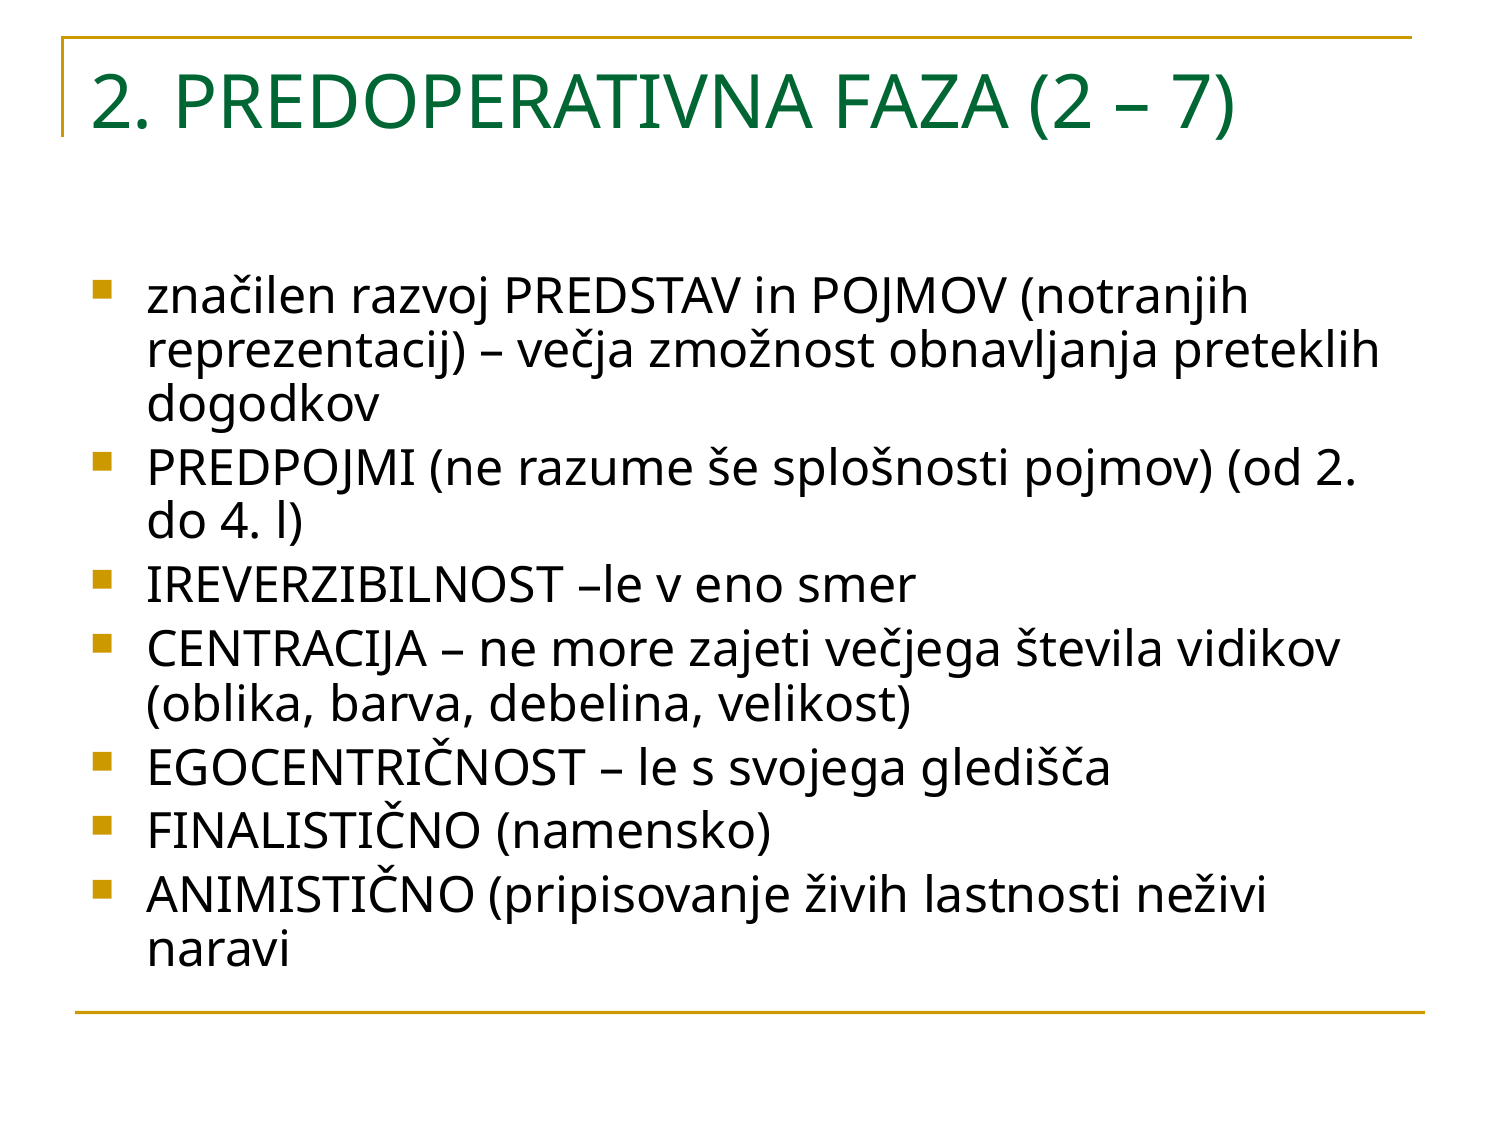

# 2. PREDOPERATIVNA FAZA (2 – 7)
značilen razvoj PREDSTAV in POJMOV (notranjih reprezentacij) – večja zmožnost obnavljanja preteklih dogodkov
PREDPOJMI (ne razume še splošnosti pojmov) (od 2. do 4. l)
IREVERZIBILNOST –le v eno smer
CENTRACIJA – ne more zajeti večjega števila vidikov (oblika, barva, debelina, velikost)
EGOCENTRIČNOST – le s svojega gledišča
FINALISTIČNO (namensko)
ANIMISTIČNO (pripisovanje živih lastnosti neživi naravi